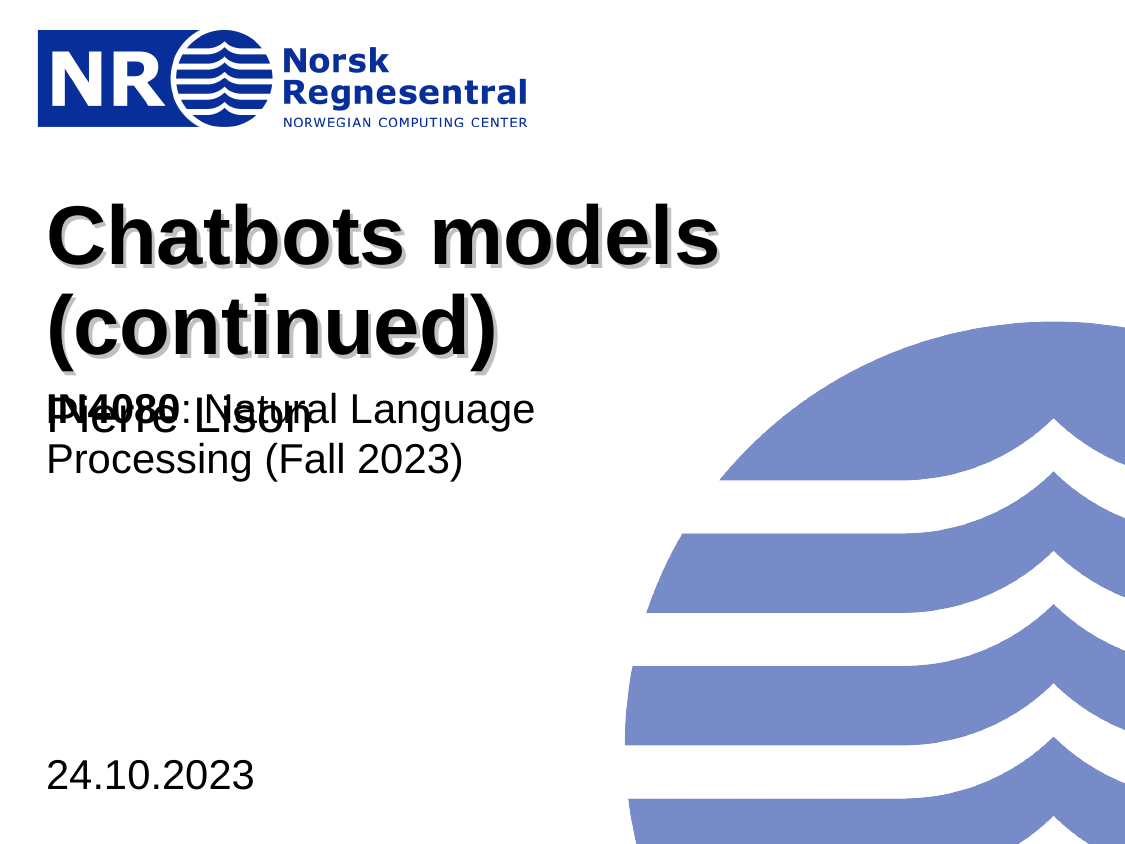

# Chatbots models (continued)
Pierre Lison
IN4080: Natural Language Processing (Fall 2023)
24.10.2023